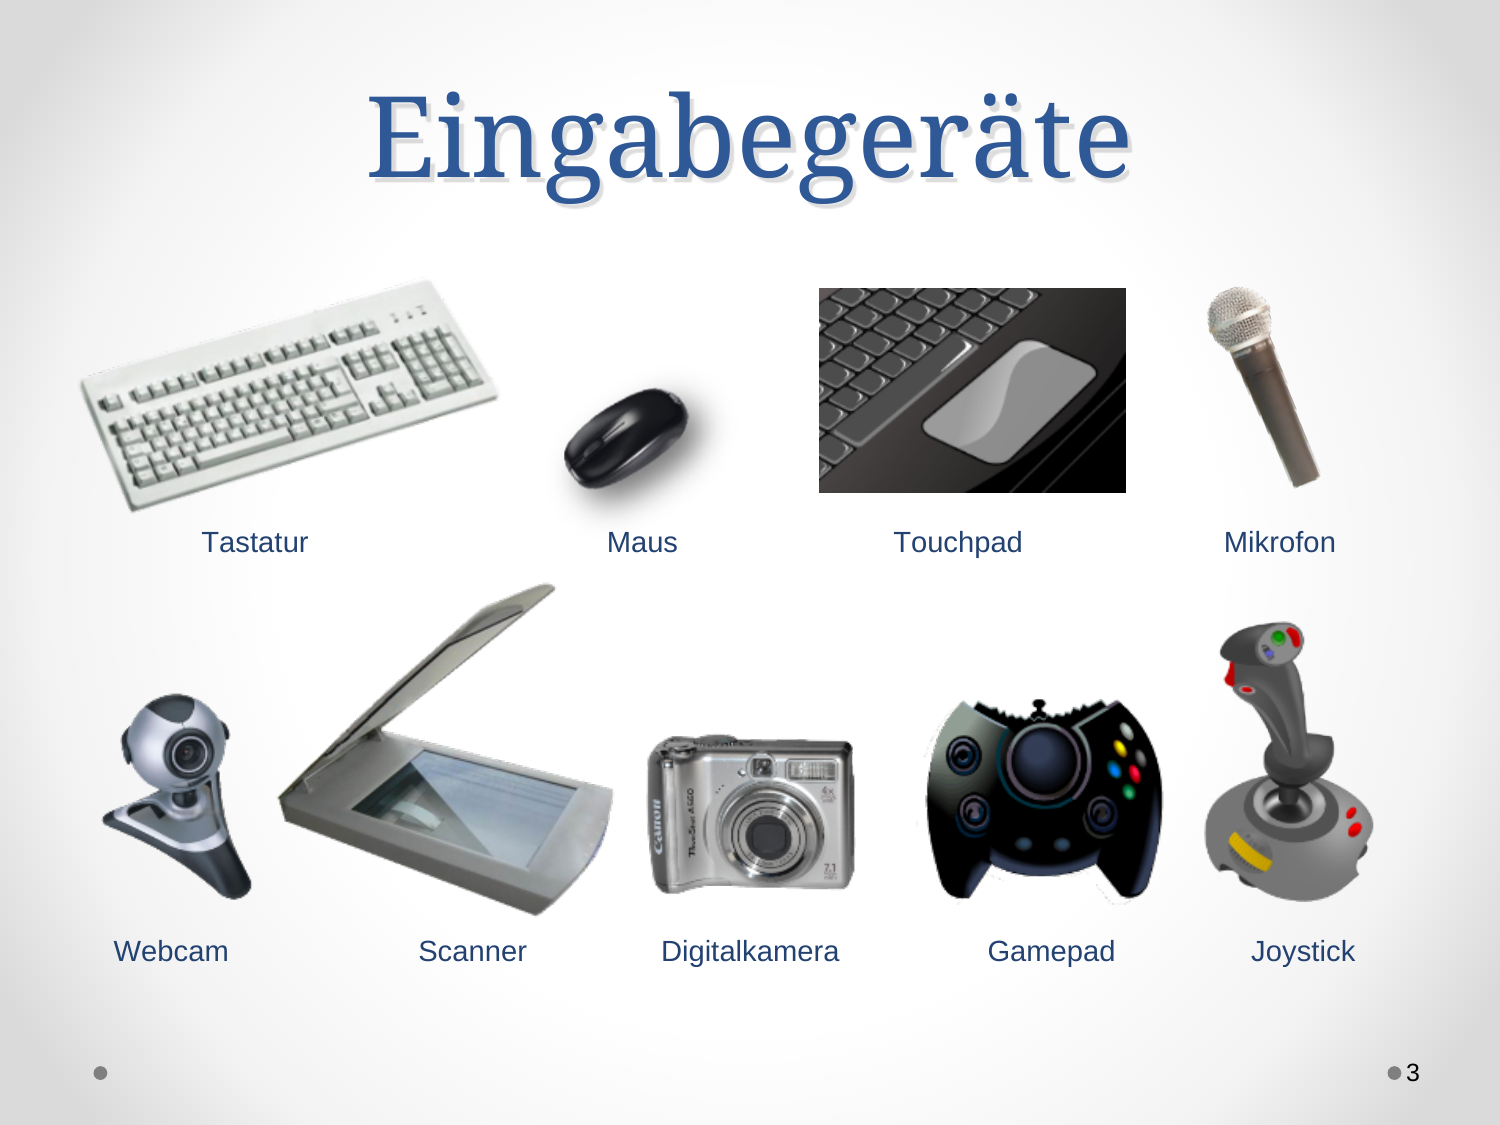

# Eingabegeräte
Tastatur
Maus
Touchpad
Mikrofon
Gamepad
Webcam
Scanner
Digitalkamera
Joystick